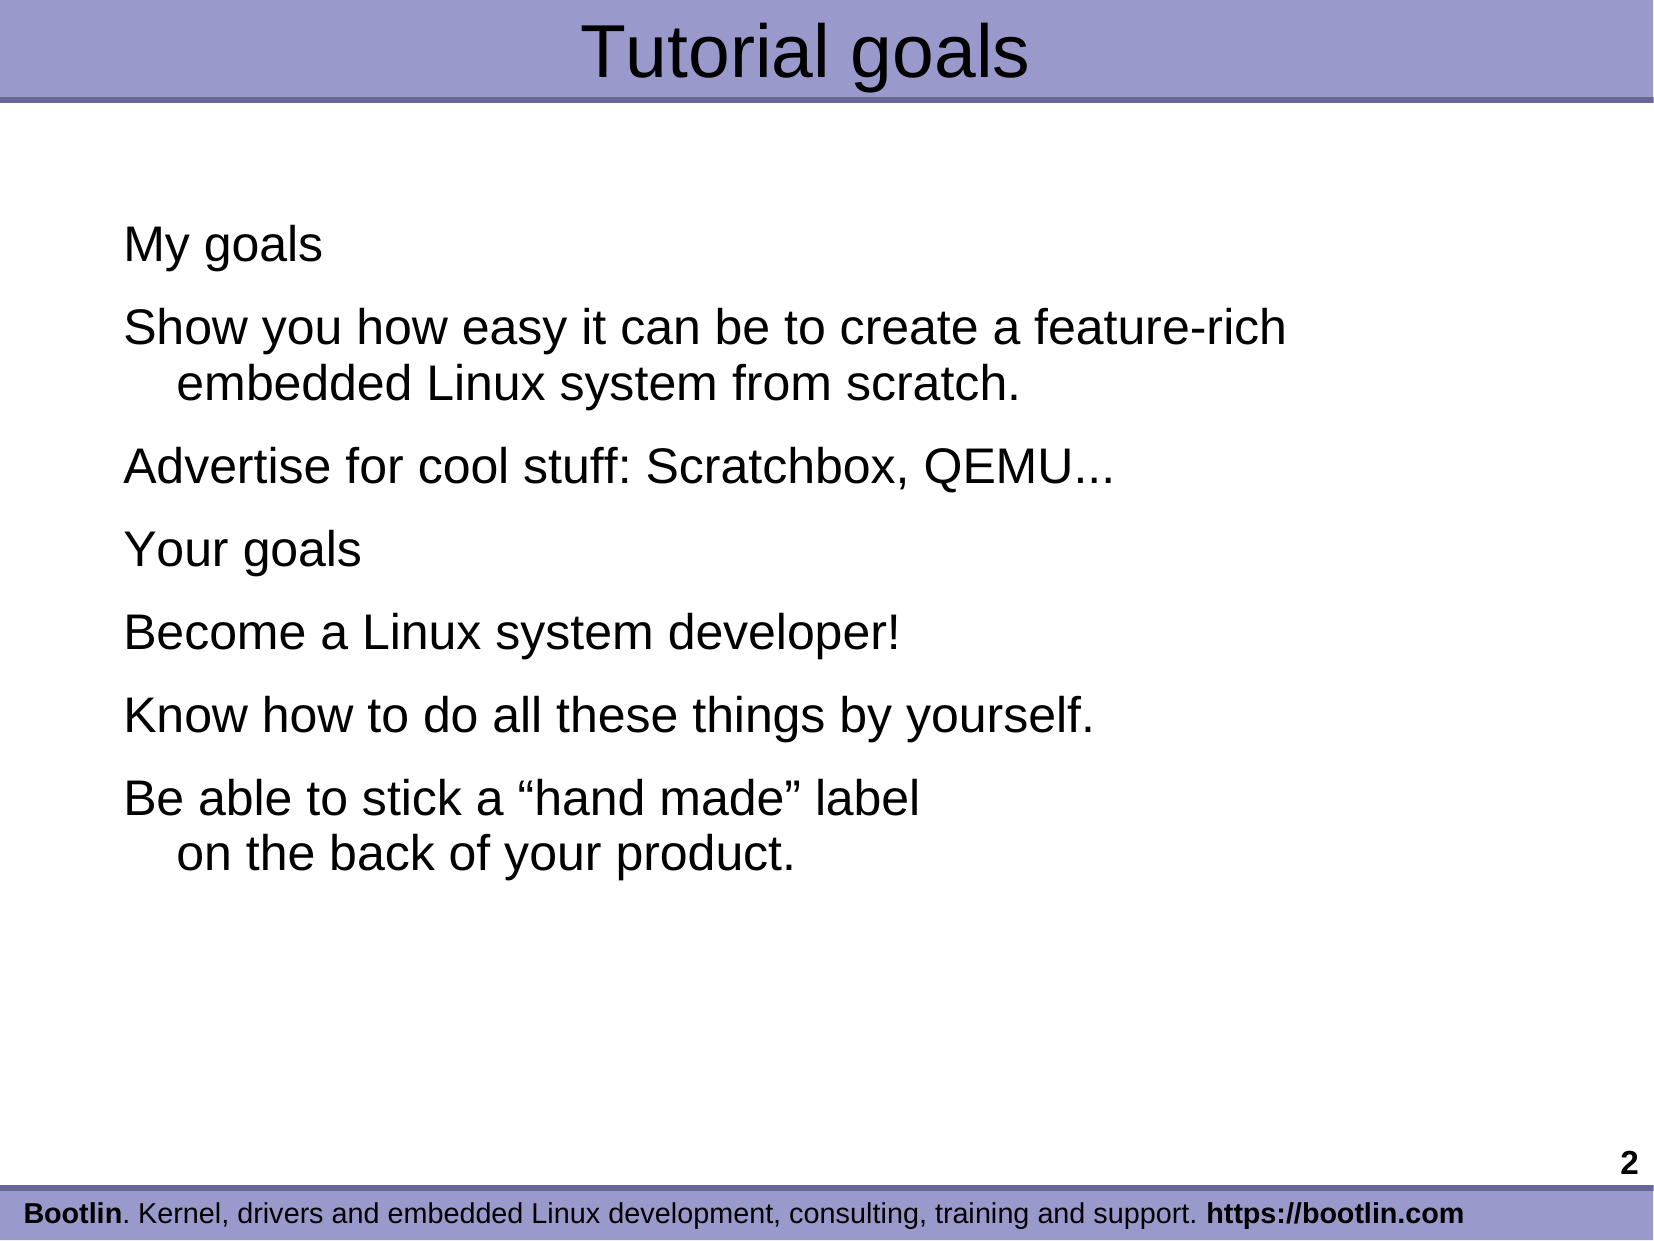

# Tutorial goals
My goals
Show you how easy it can be to create a feature-rich embedded Linux system from scratch.
Advertise for cool stuff: Scratchbox, QEMU...
Your goals
Become a Linux system developer!
Know how to do all these things by yourself.
Be able to stick a “hand made” label
on the back of your product.